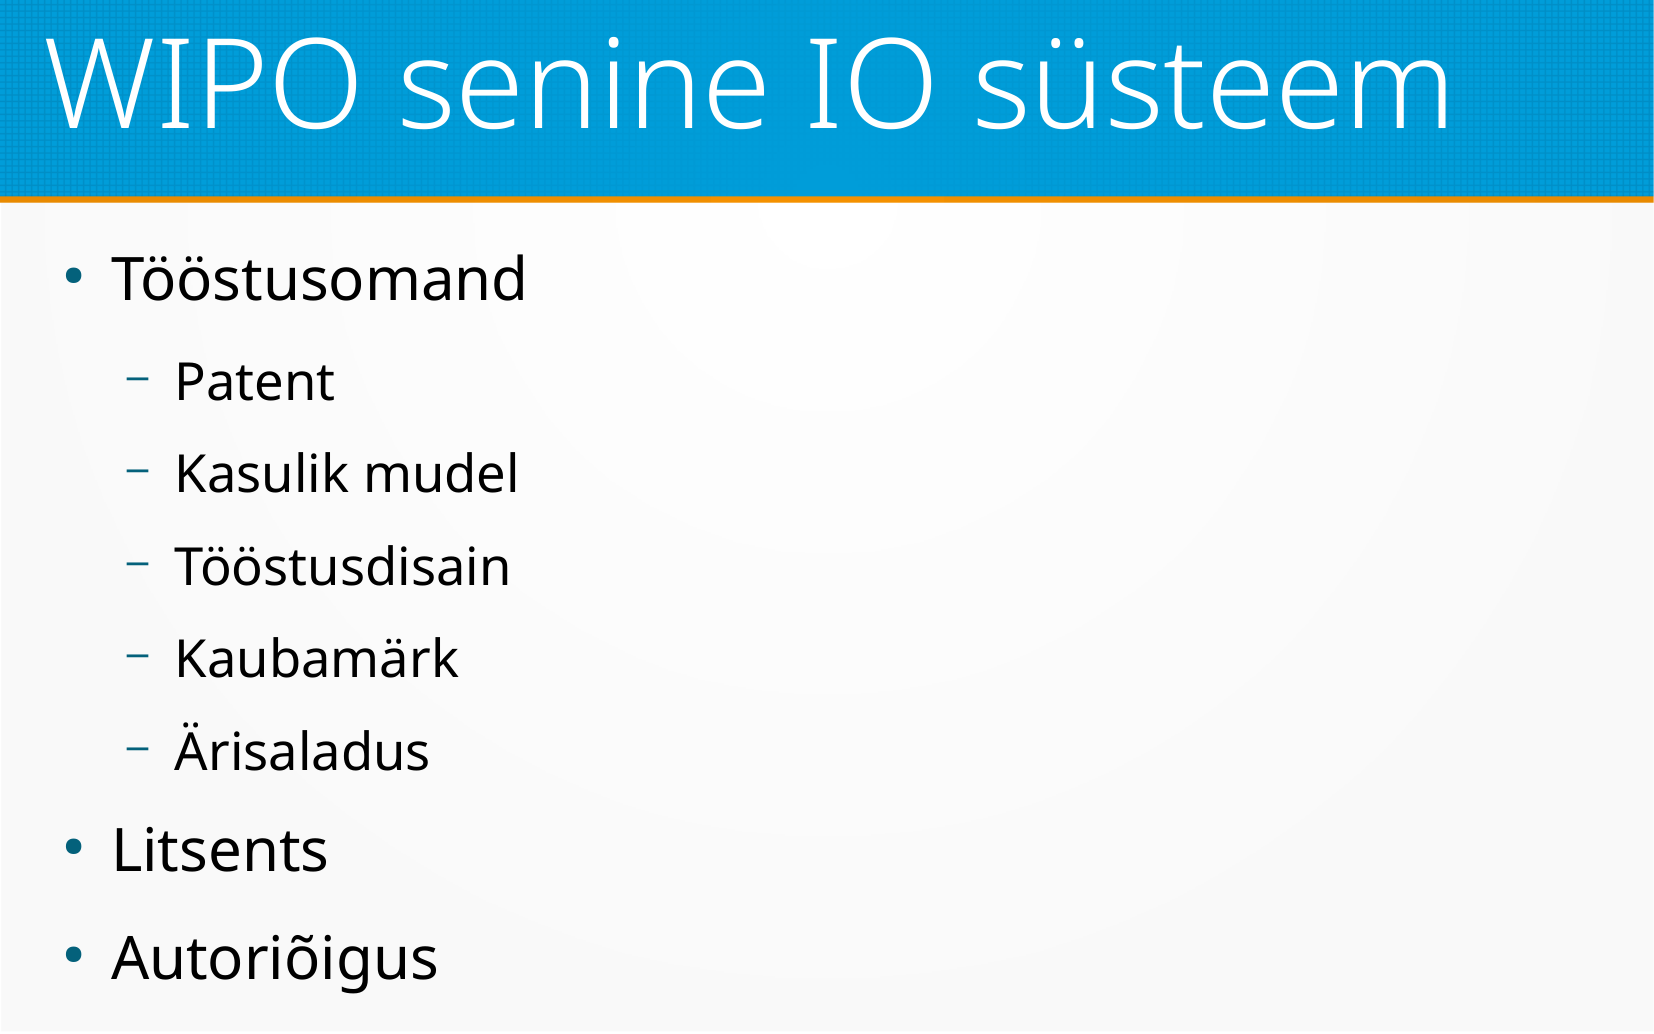

# WIPO senine IO süsteem
Tööstusomand
Patent
Kasulik mudel
Tööstusdisain
Kaubamärk
Ärisaladus
Litsents
Autoriõigus